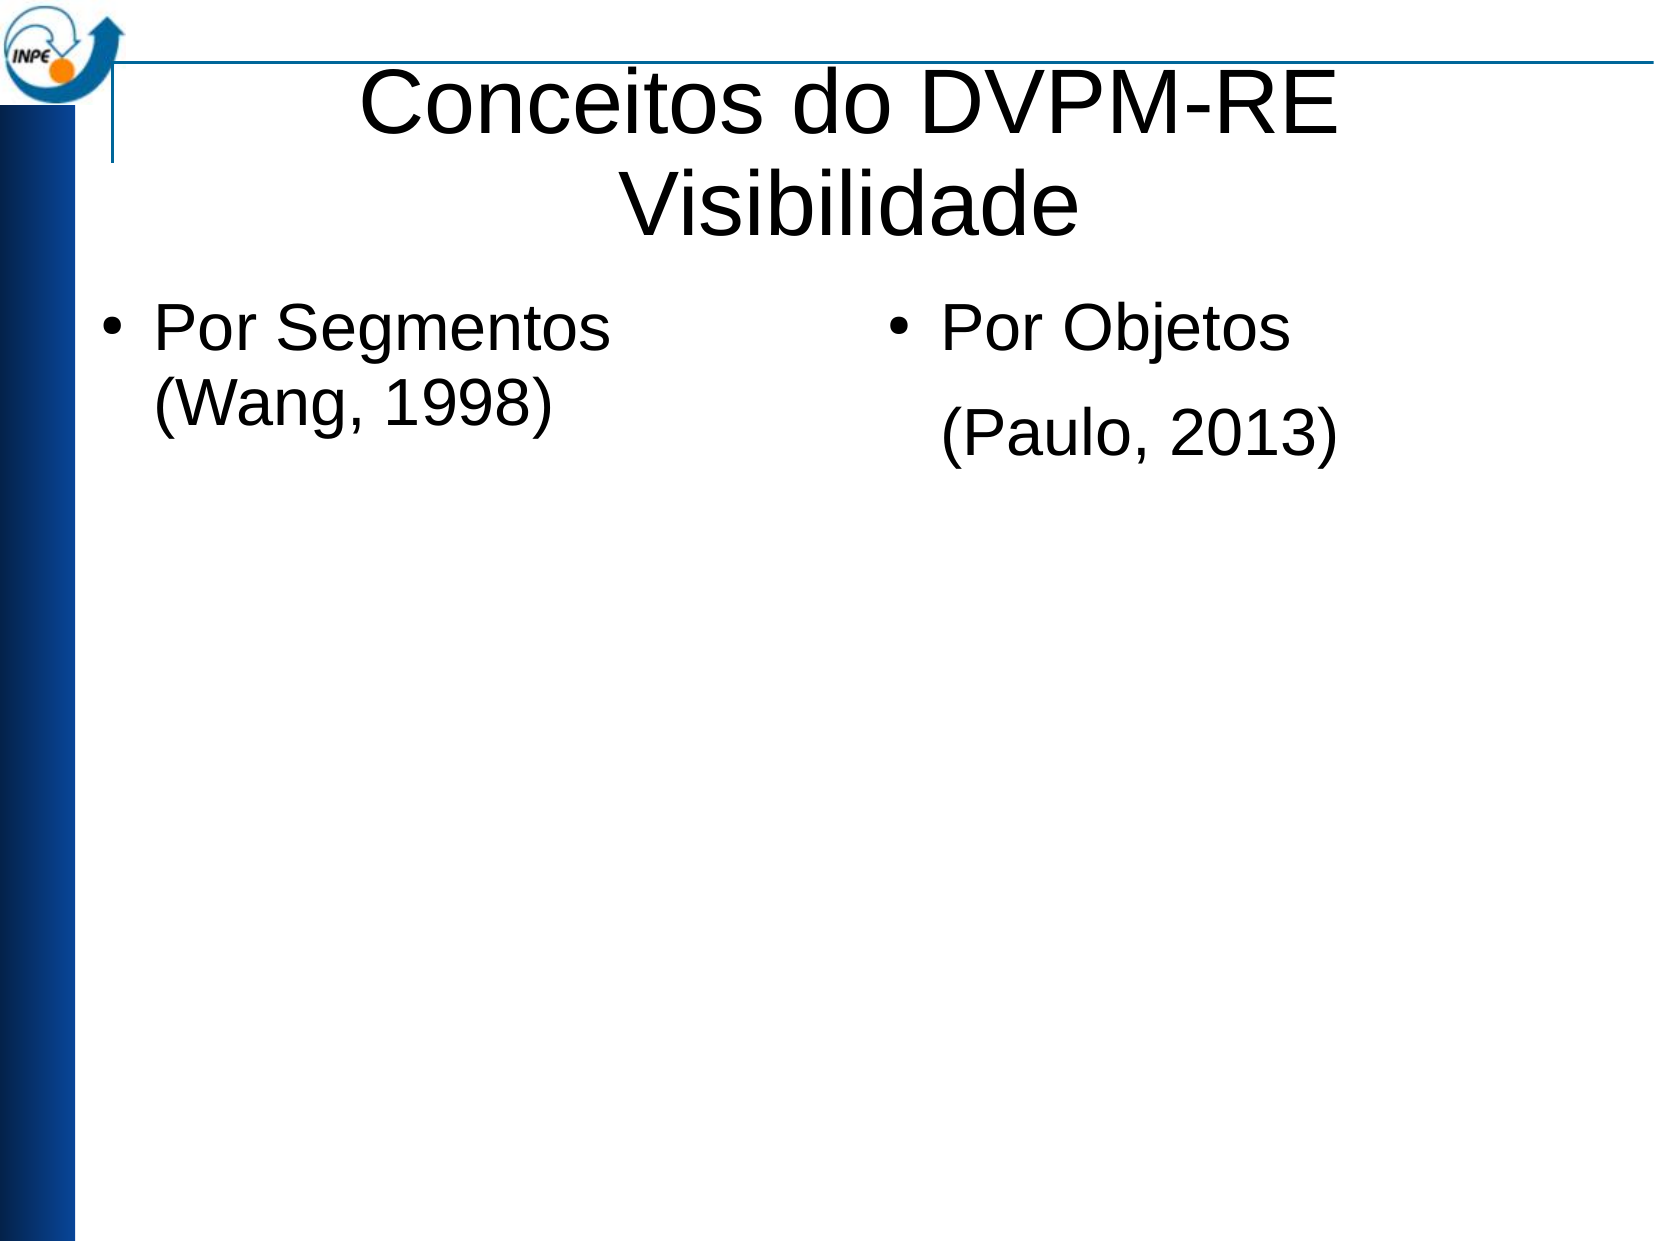

# Conceitos do DVPM-RE Visibilidade
Por Segmentos
(Wang, 1998)
Por Objetos
(Paulo, 2013)